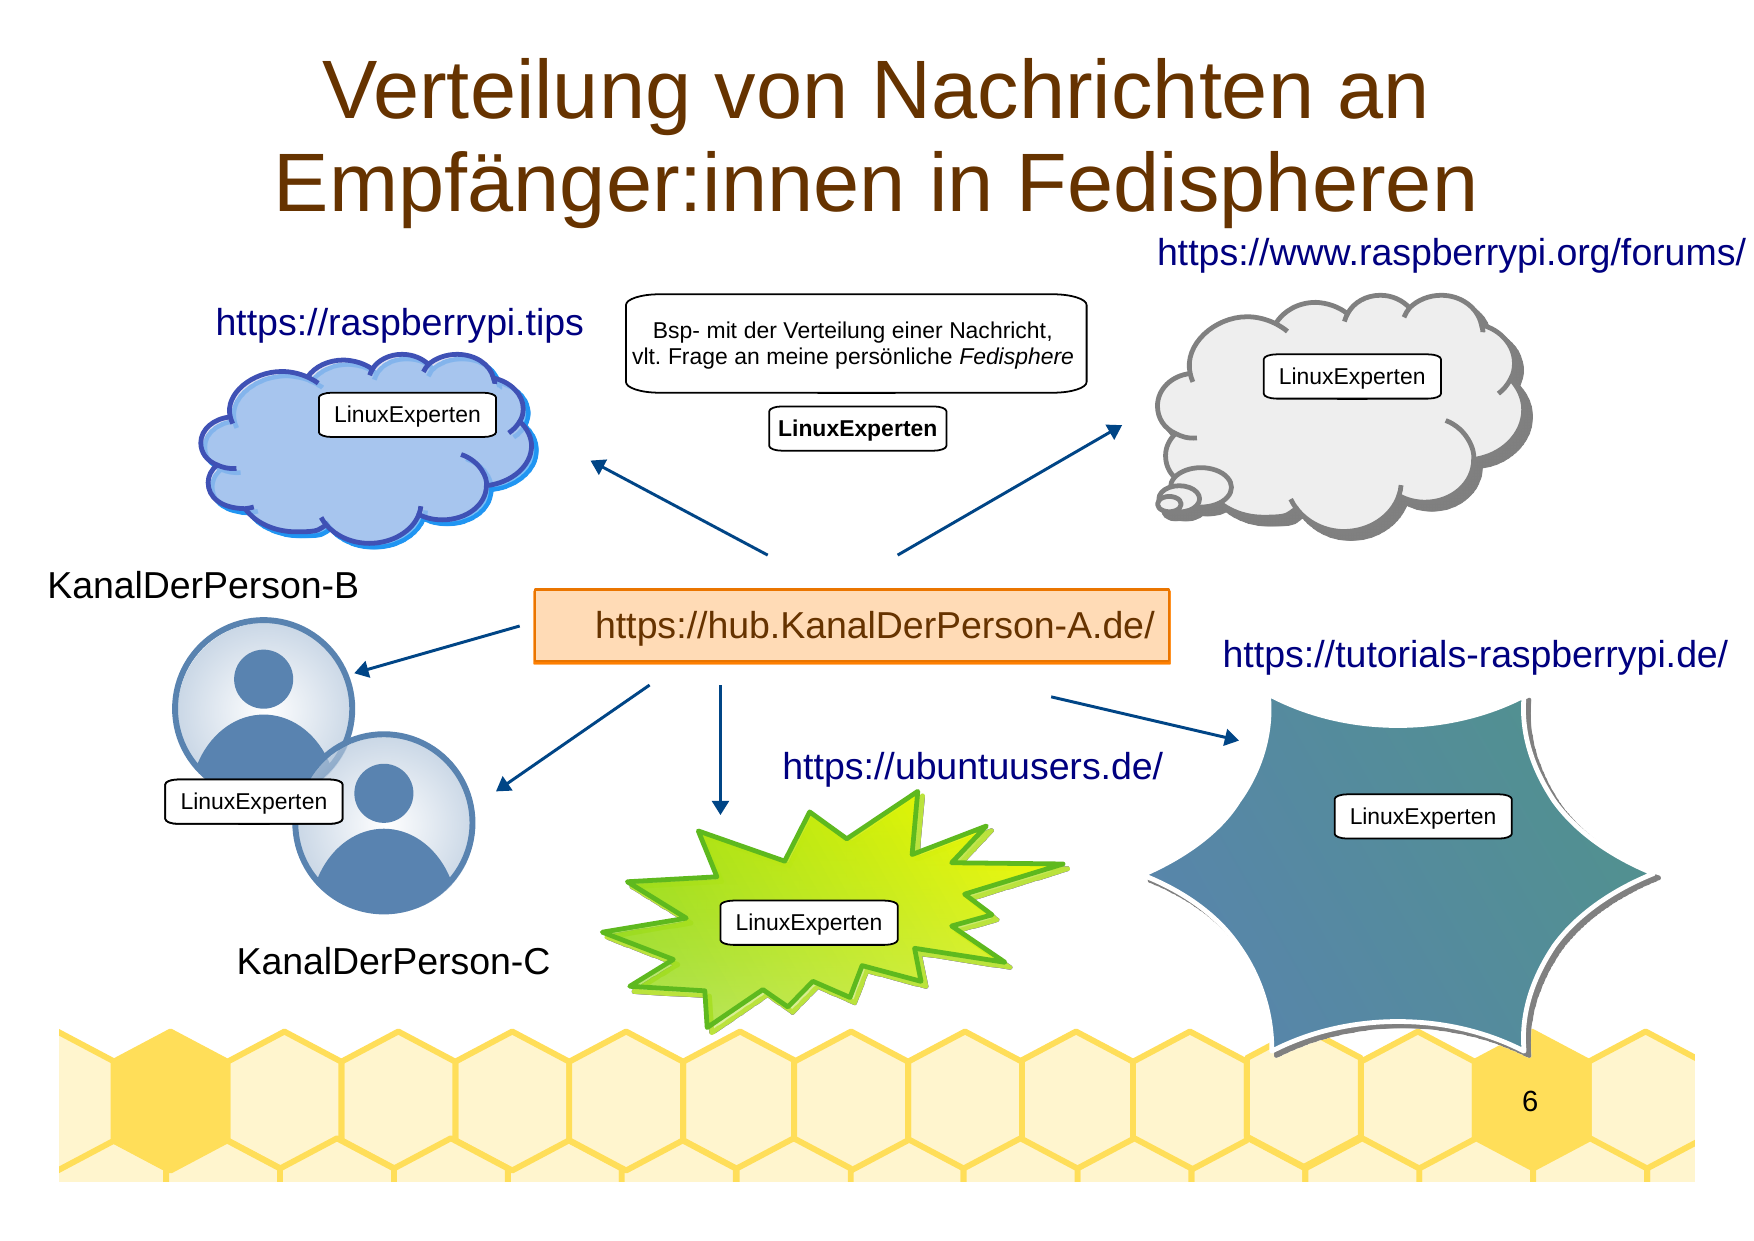

# Verteilung von Nachrichten an Empfänger:innen in Fedispheren
https://www.raspberrypi.org/forums/
https://raspberrypi.tips
Bsp- mit der Verteilung einer Nachricht,
vlt. Frage an meine persönliche Fedisphere
LinuxExperten
LinuxExperten
LinuxExperten
KanalDerPerson-B
 https://hub.KanalDerPerson-A.de/
https://tutorials-raspberrypi.de/
https://ubuntuusers.de/
LinuxExperten
LinuxExperten
LinuxExperten
LinuxExperten
KanalDerPerson-C